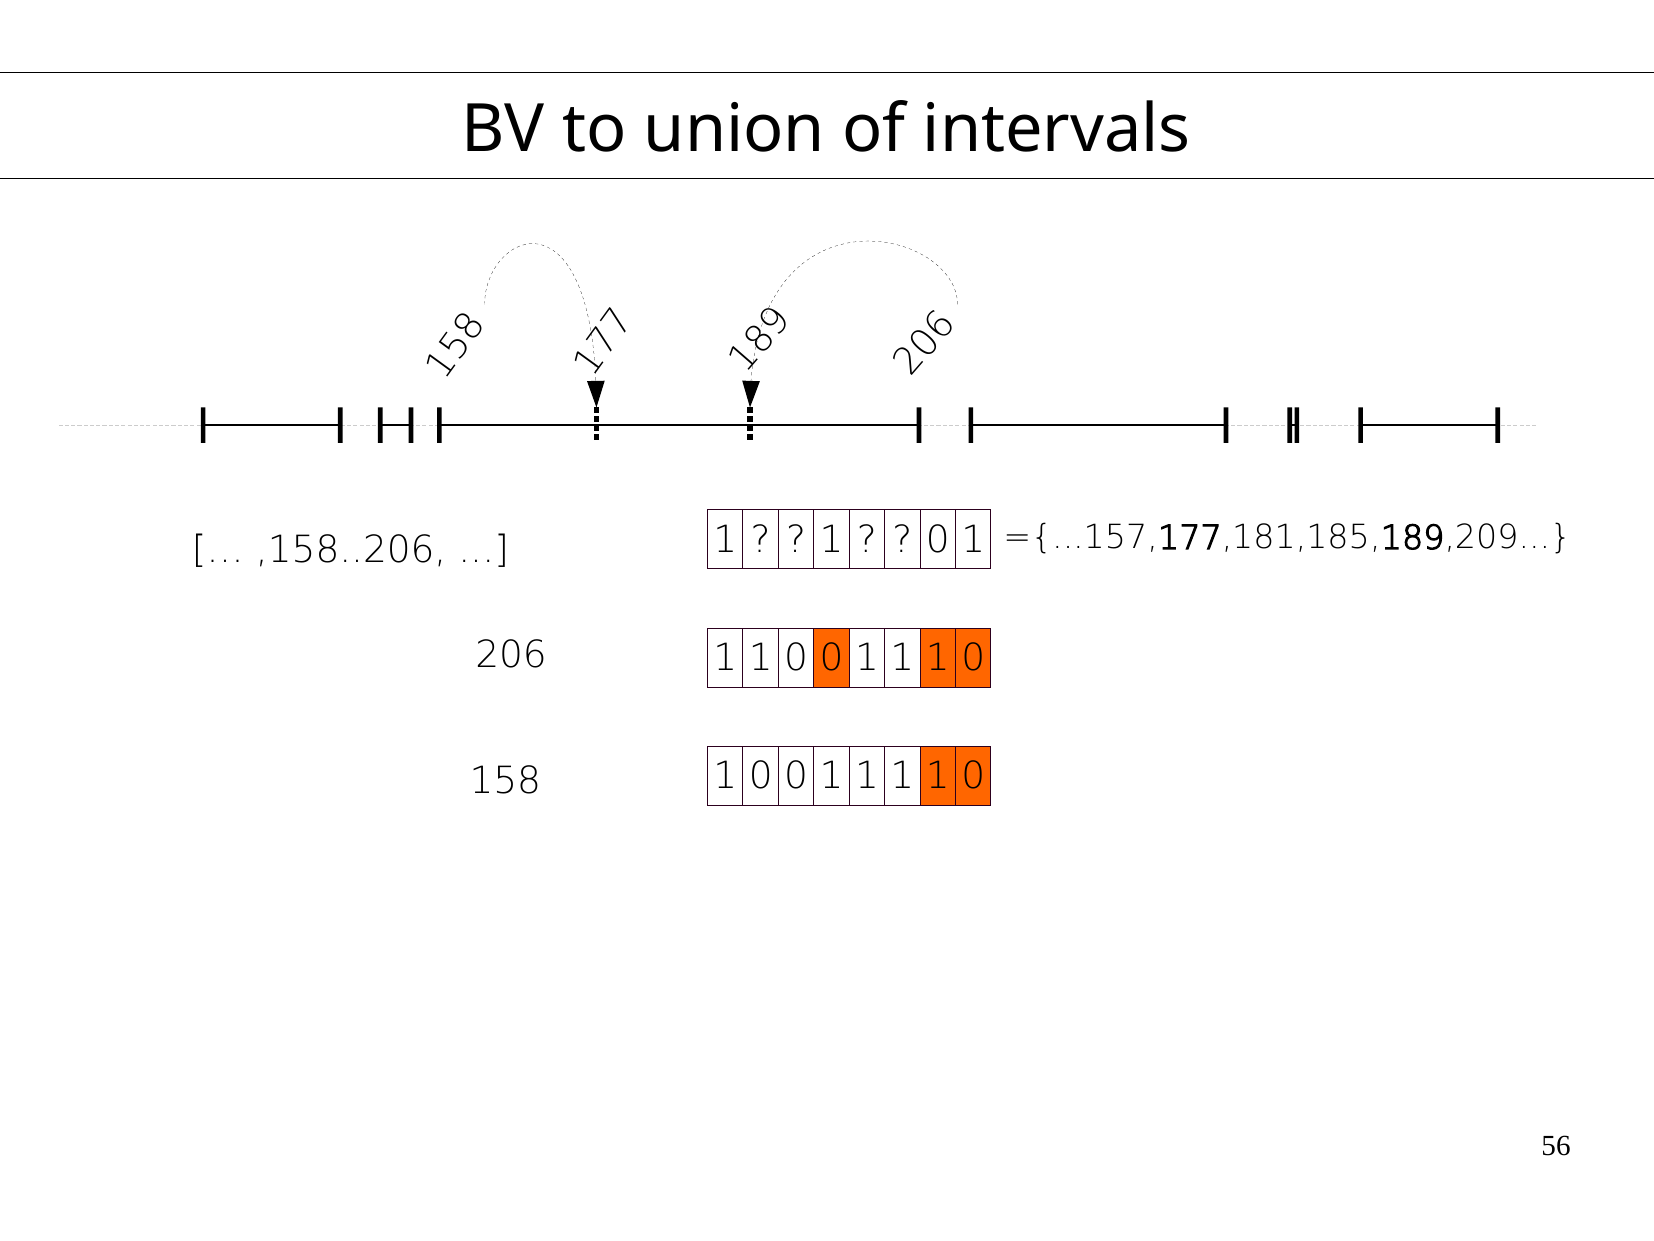

BV to union of intervals
Of course the point is to arrive at these new bounds
WITHOUT actually enumerating the concretisation
189
177
206
158
1
?
?
1
?
?
0
1
={...157,177,181,185,189,209...}
[… ,158..206, ...]
206
1
1
0
0
1
1
1
0
1
0
0
1
1
1
1
0
158
56